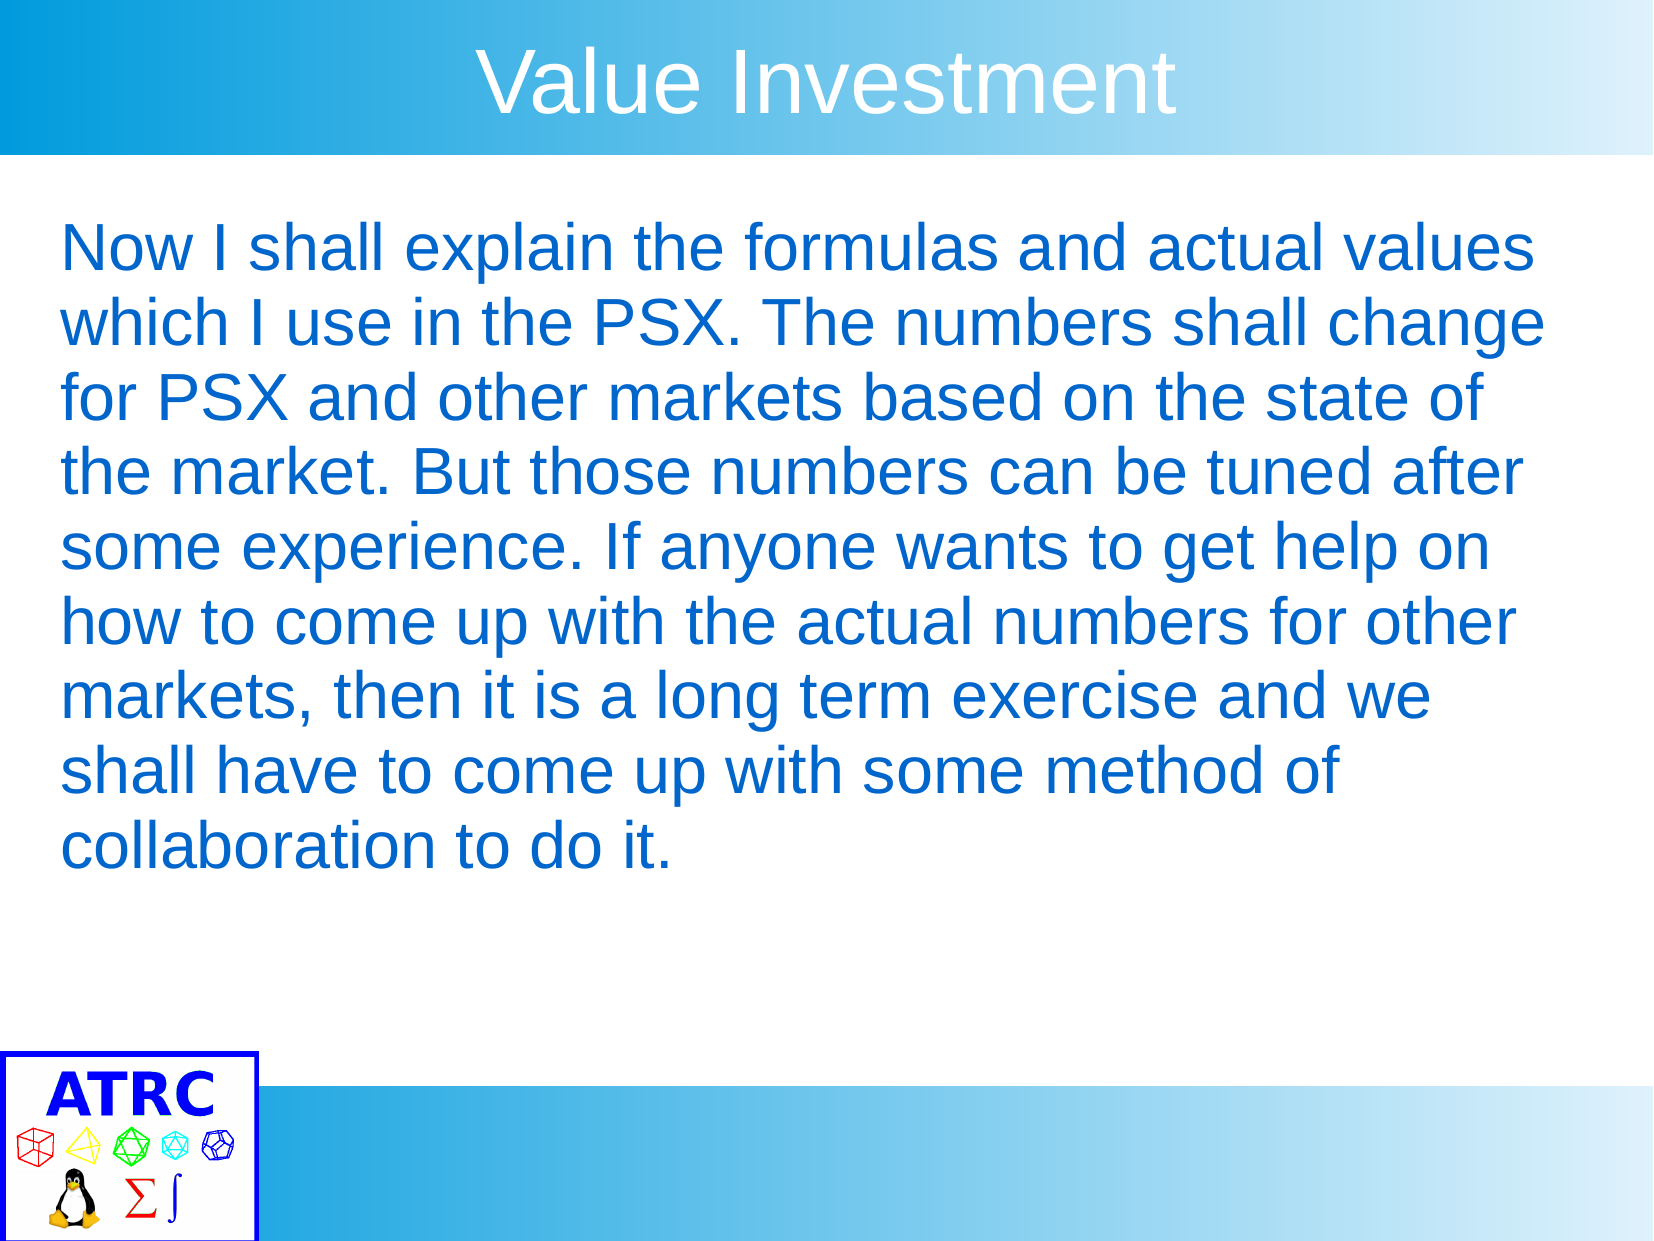

# Value Investment
Now I shall explain the formulas and actual values which I use in the PSX. The numbers shall change for PSX and other markets based on the state of the market. But those numbers can be tuned after some experience. If anyone wants to get help on how to come up with the actual numbers for other markets, then it is a long term exercise and we shall have to come up with some method of collaboration to do it.